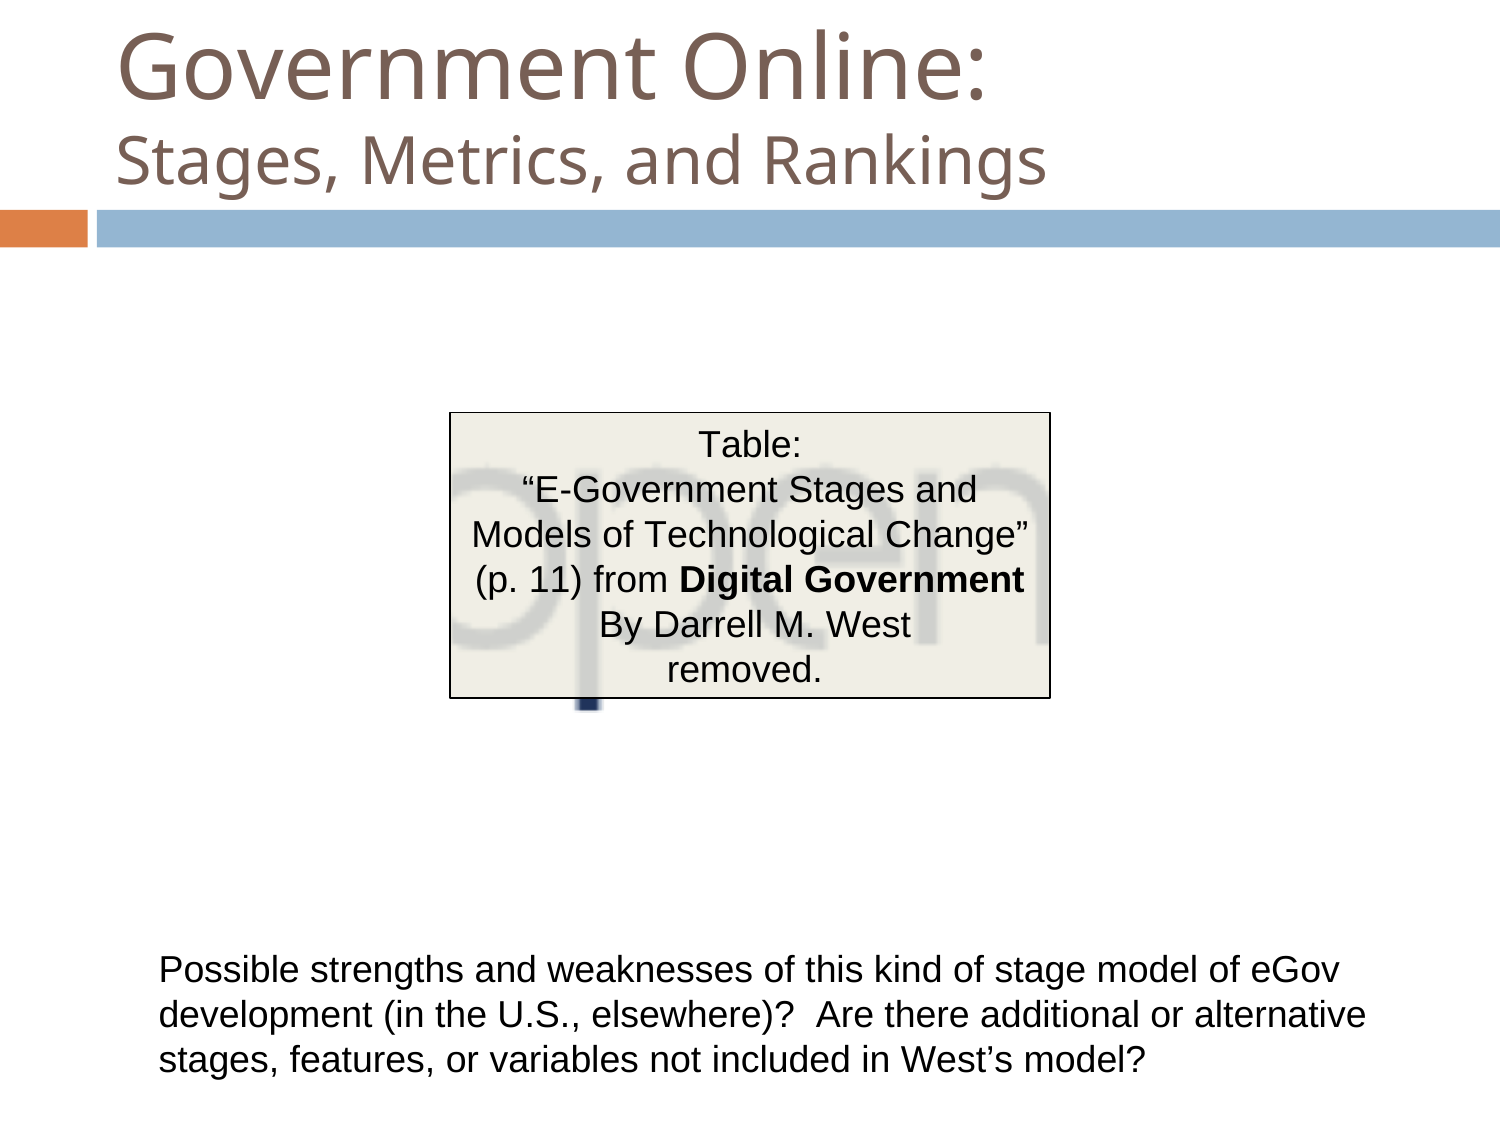

Government Online:
Stages, Metrics, and Rankings
Table:
“E-Government Stages and Models of Technological Change” (p. 11) from Digital Government
 By Darrell M. West
removed.
Possible strengths and weaknesses of this kind of stage model of eGov
development (in the U.S., elsewhere)? Are there additional or alternative
stages, features, or variables not included in West’s model?